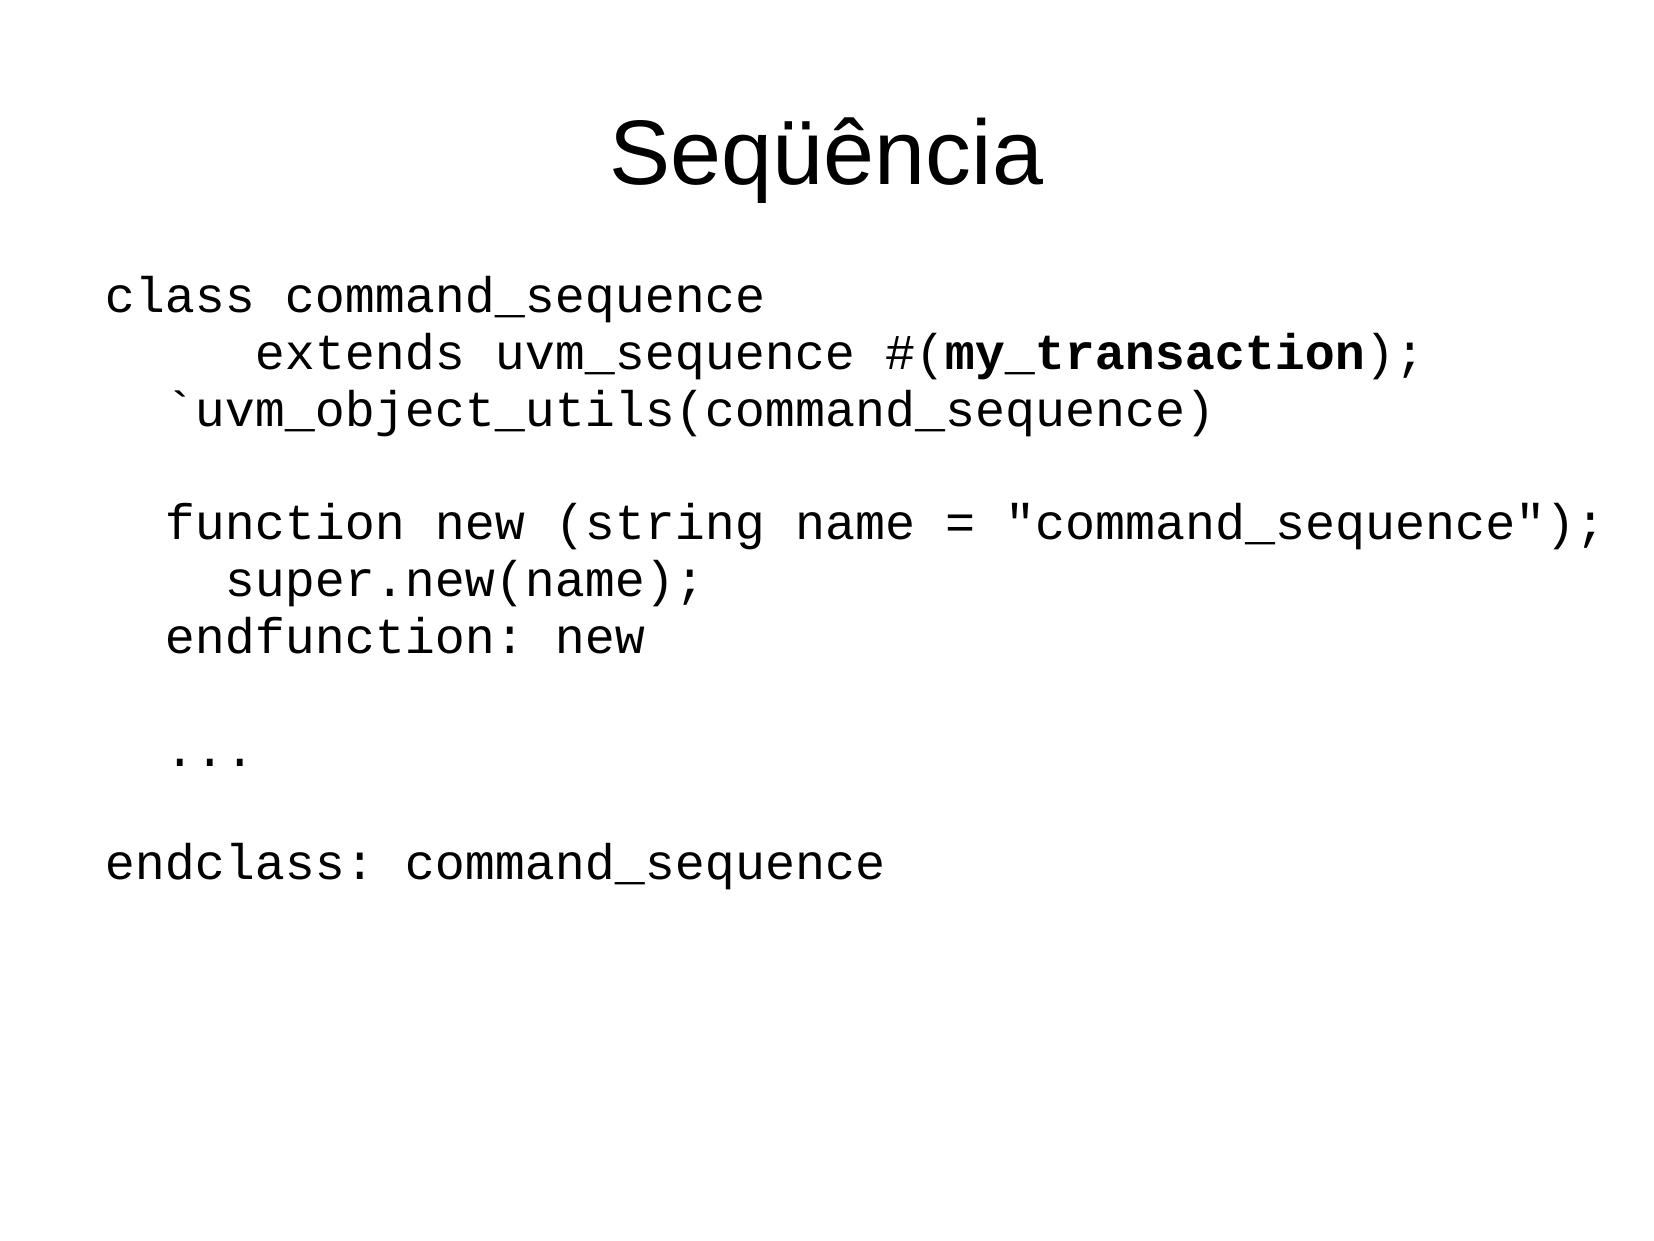

# Seqüência
class command_sequence
 extends uvm_sequence #(my_transaction);
 `uvm_object_utils(command_sequence)
 function new (string name = "command_sequence");
 super.new(name);
 endfunction: new
 ...
endclass: command_sequence